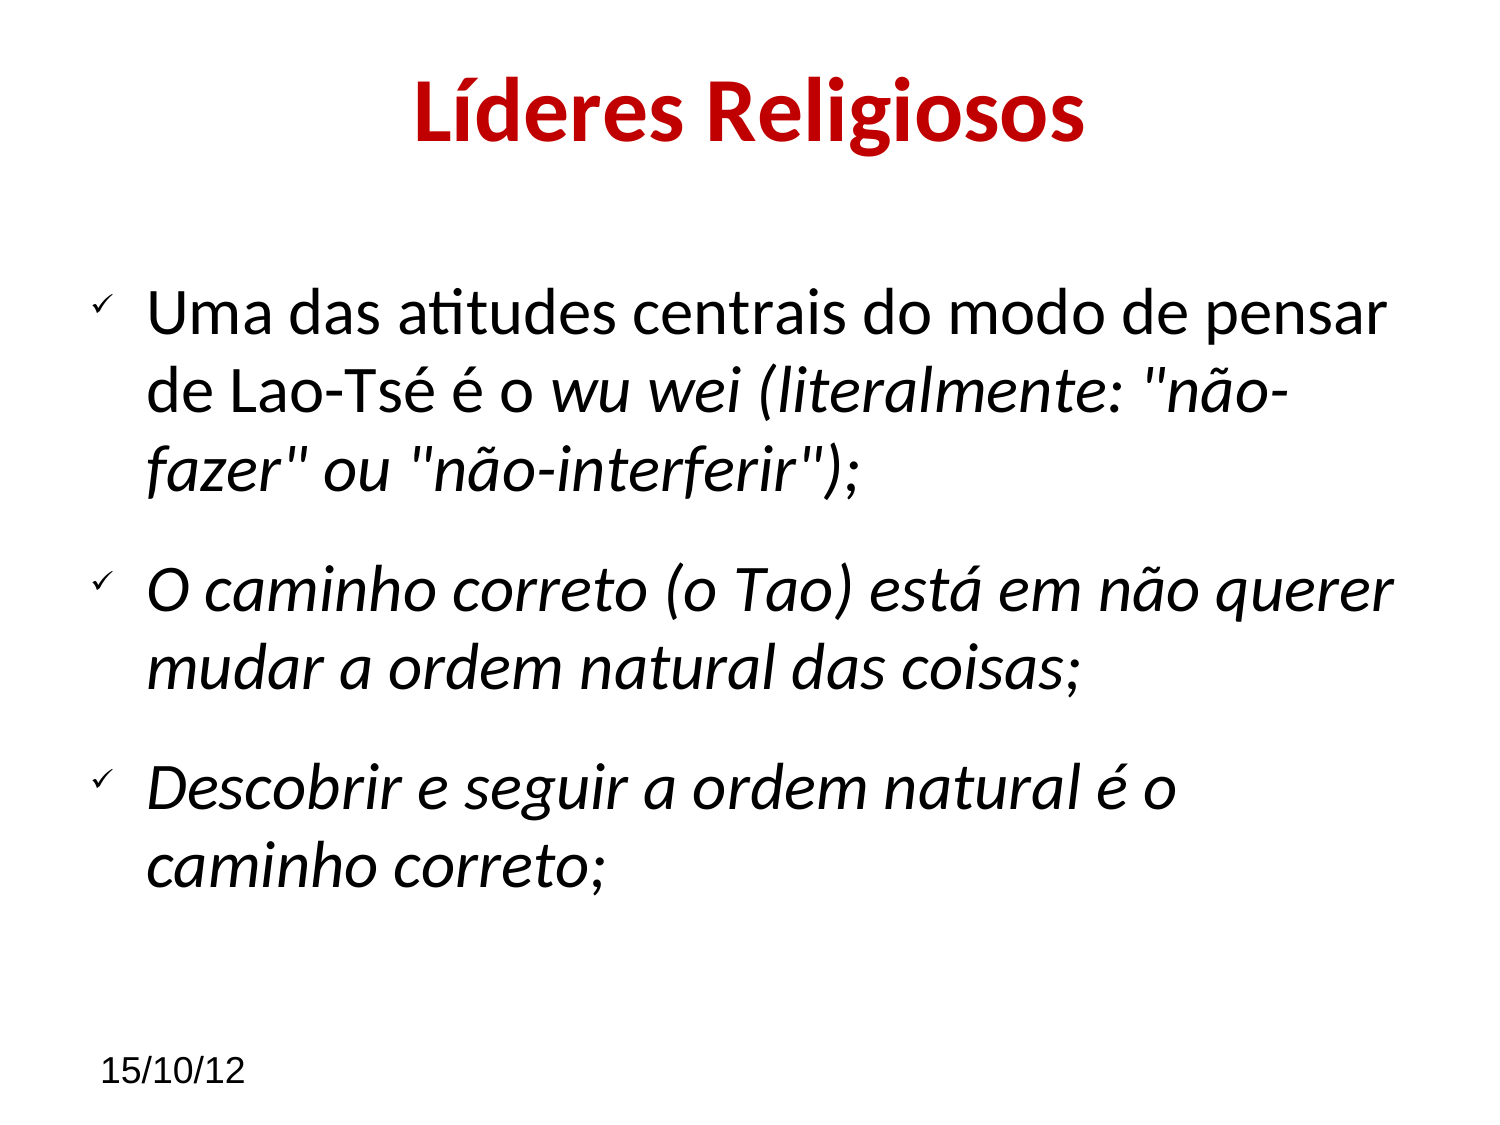

# Líderes Religiosos
Uma das atitudes centrais do modo de pensar de Lao-Tsé é o wu wei (literalmente: "não-fazer" ou "não-interferir");
O caminho correto (o Tao) está em não querer mudar a ordem natural das coisas;
Descobrir e seguir a ordem natural é o caminho correto;